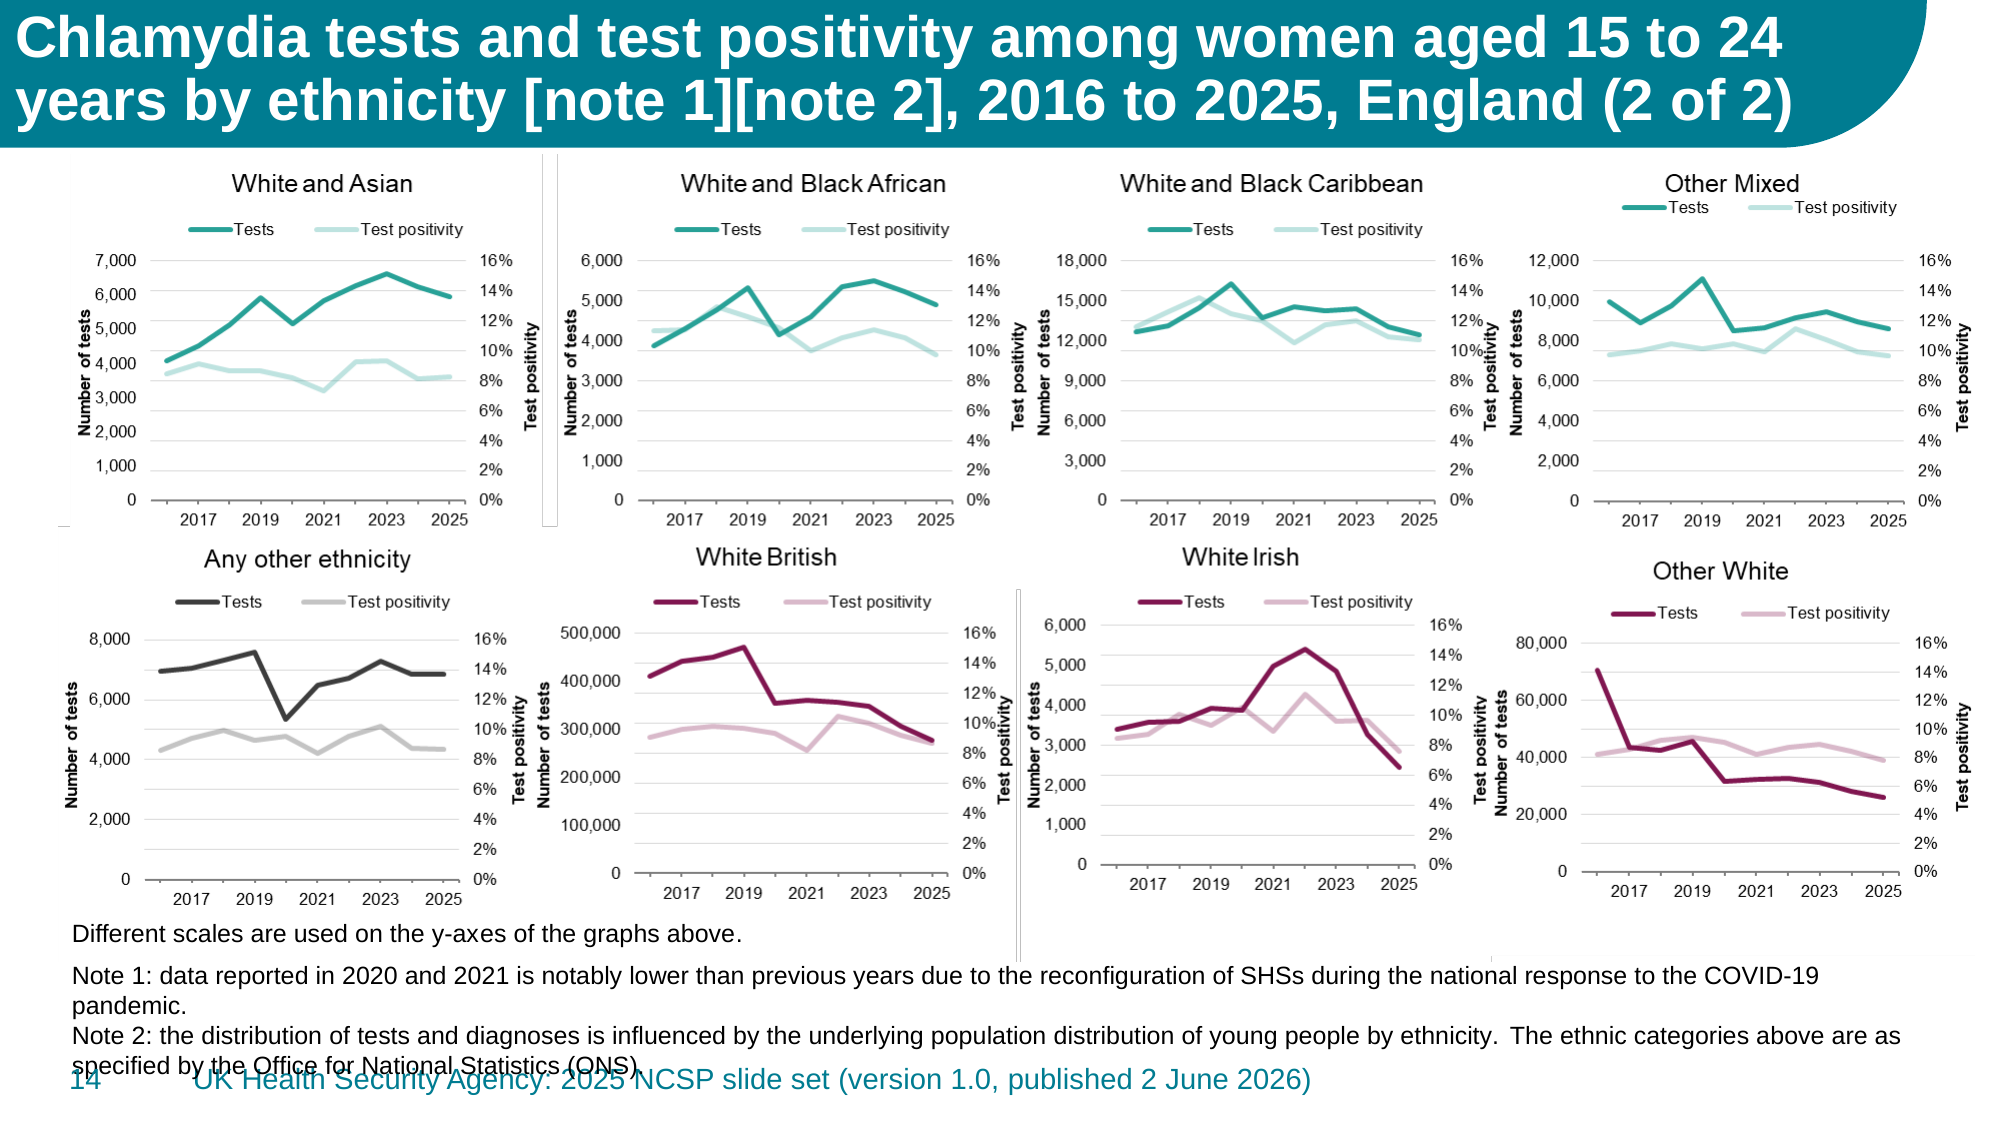

# Chlamydia tests and test positivity among women aged 15 to 24 years by ethnicity [note 1][note 2], 2016 to 2025, England (2 of 2)
Different scales are used on the y-axes of the graphs above.
Note 1: data reported in 2020 and 2021 is notably lower than previous years due to the reconfiguration of SHSs during the national response to the COVID-19 pandemic.
Note 2: the distribution of tests and diagnoses is influenced by the underlying population distribution of young people by ethnicity. The ethnic categories above are as specified by the Office for National Statistics (ONS).
8